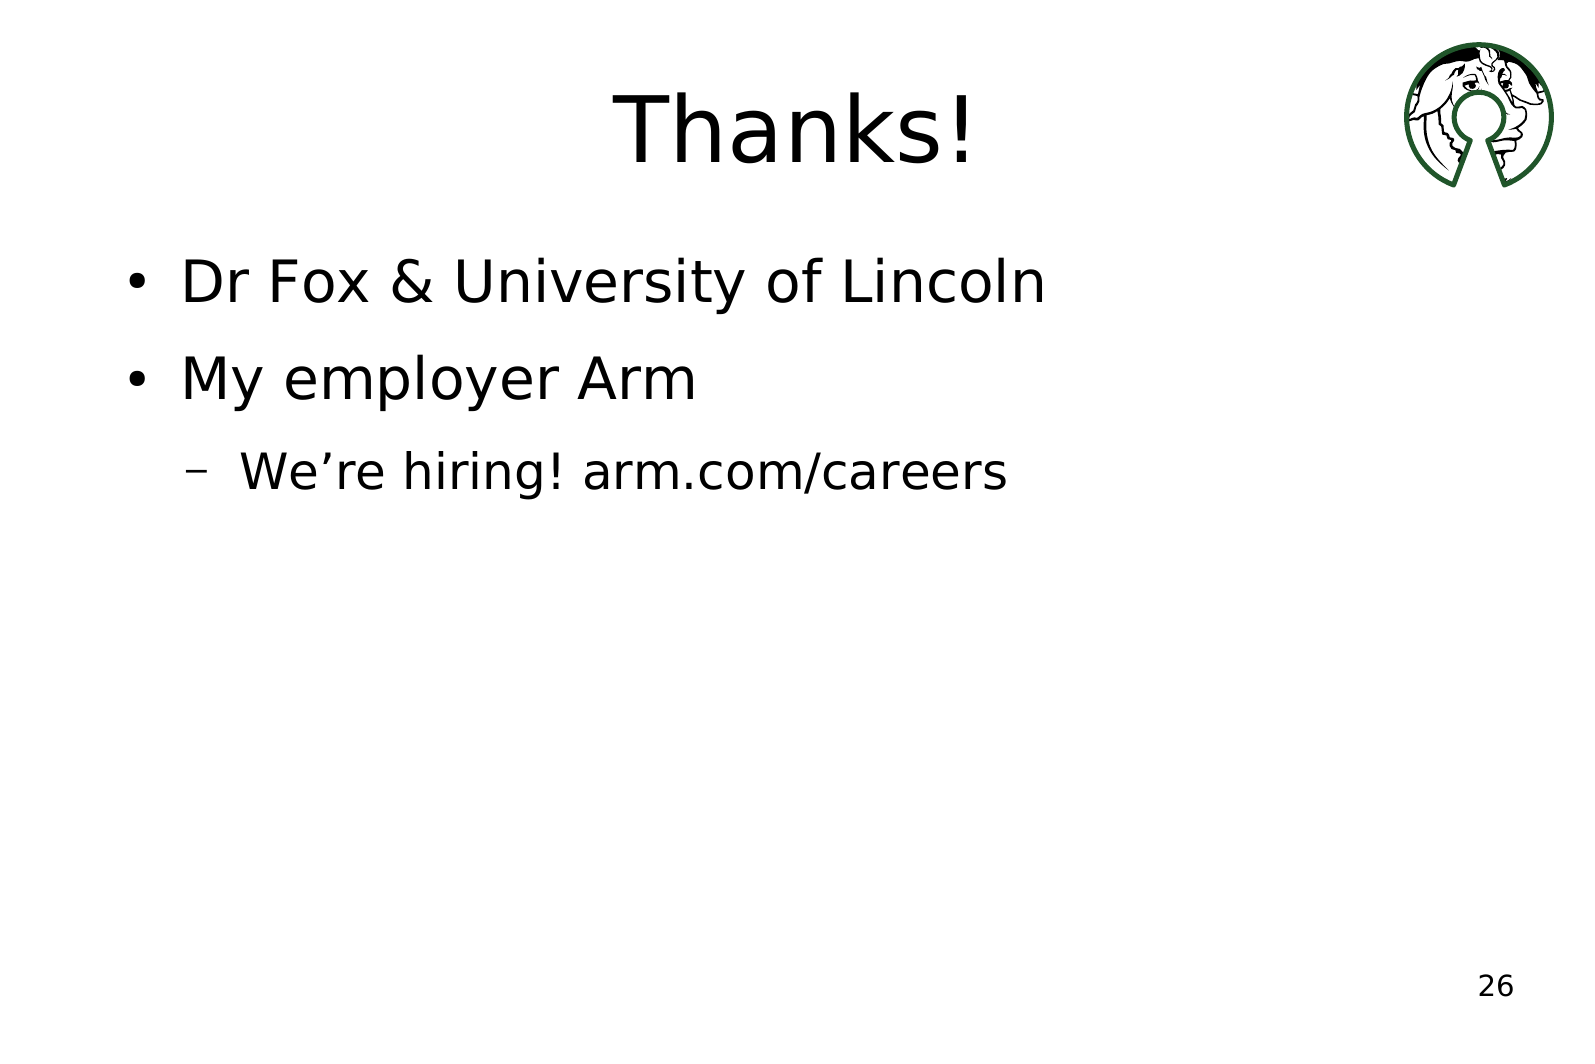

# Thanks!
Dr Fox & University of Lincoln
My employer Arm
We’re hiring! arm.com/careers
26